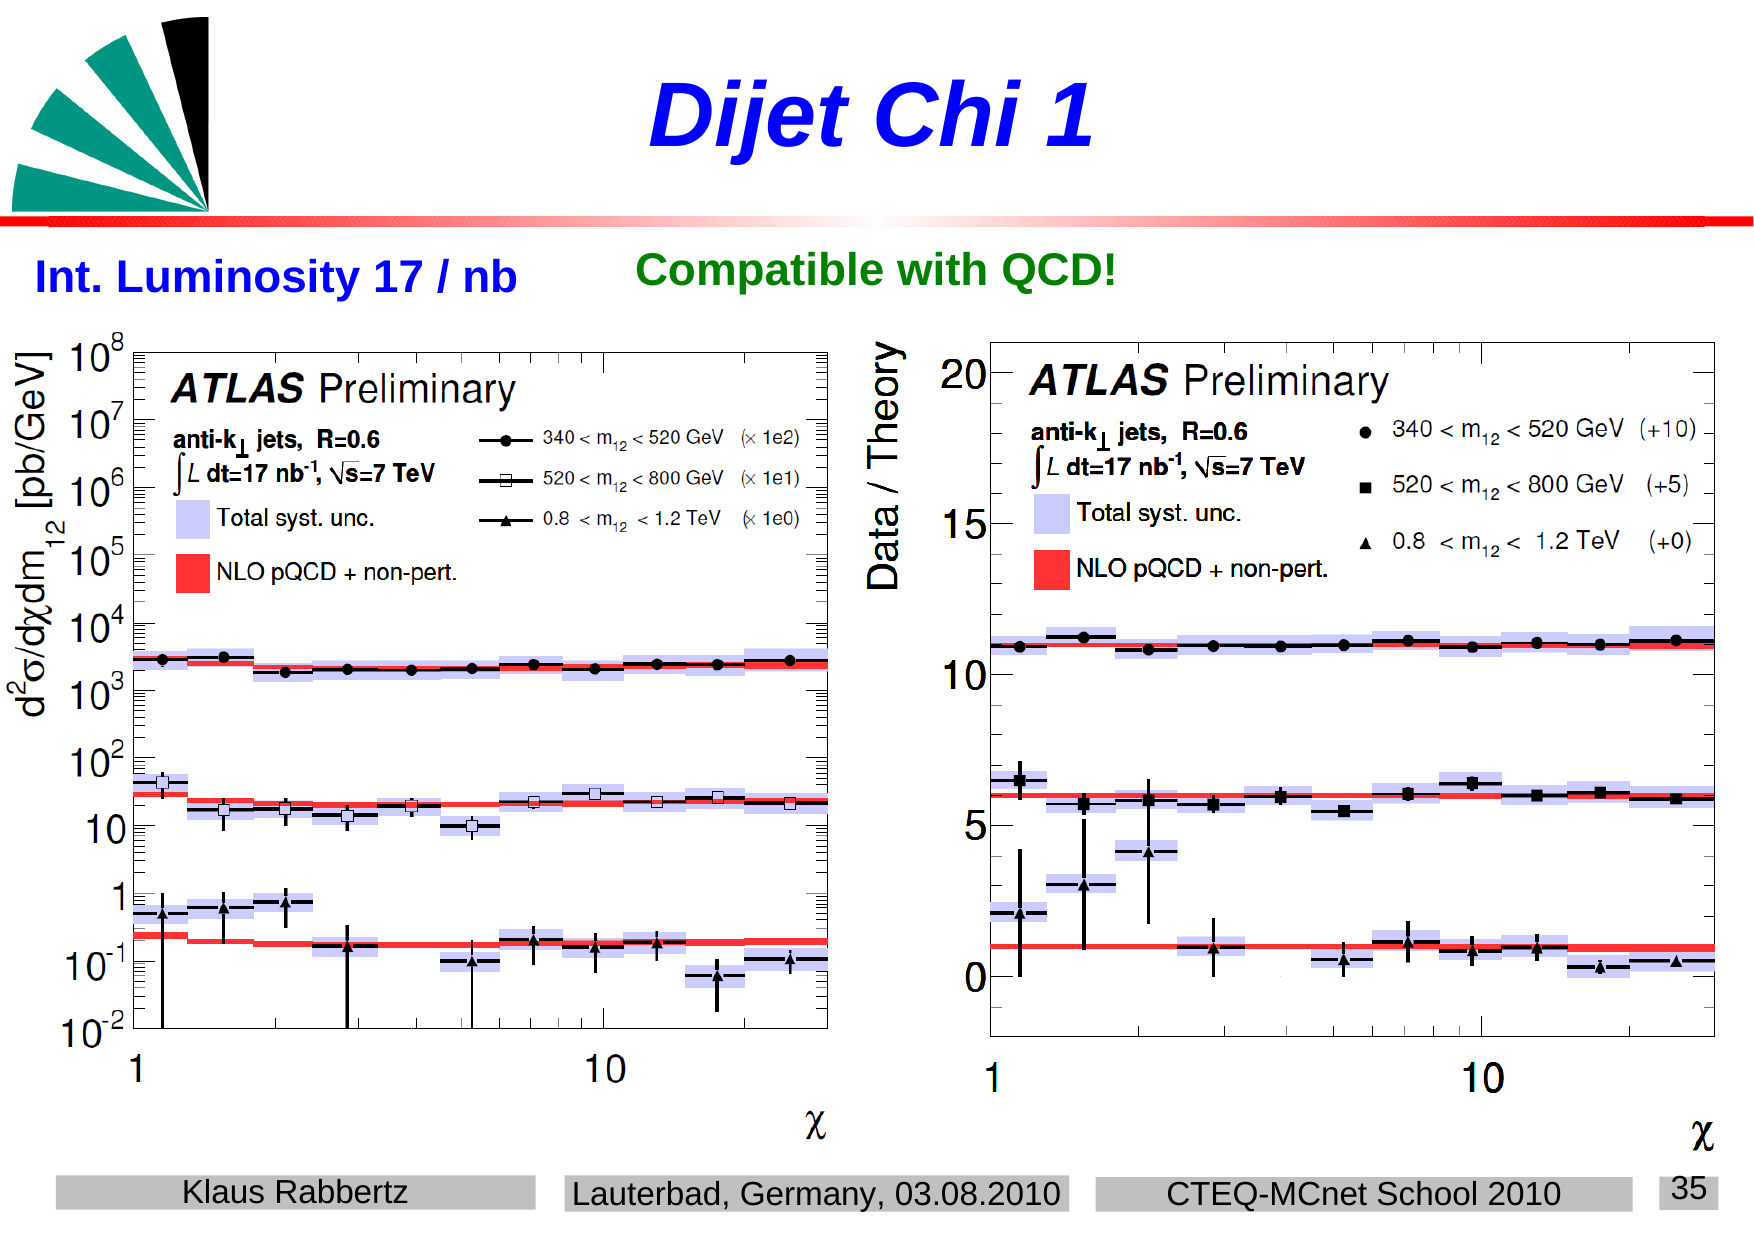

# Dijet Chi 1
Compatible with QCD!
Int. Luminosity 17 / nb